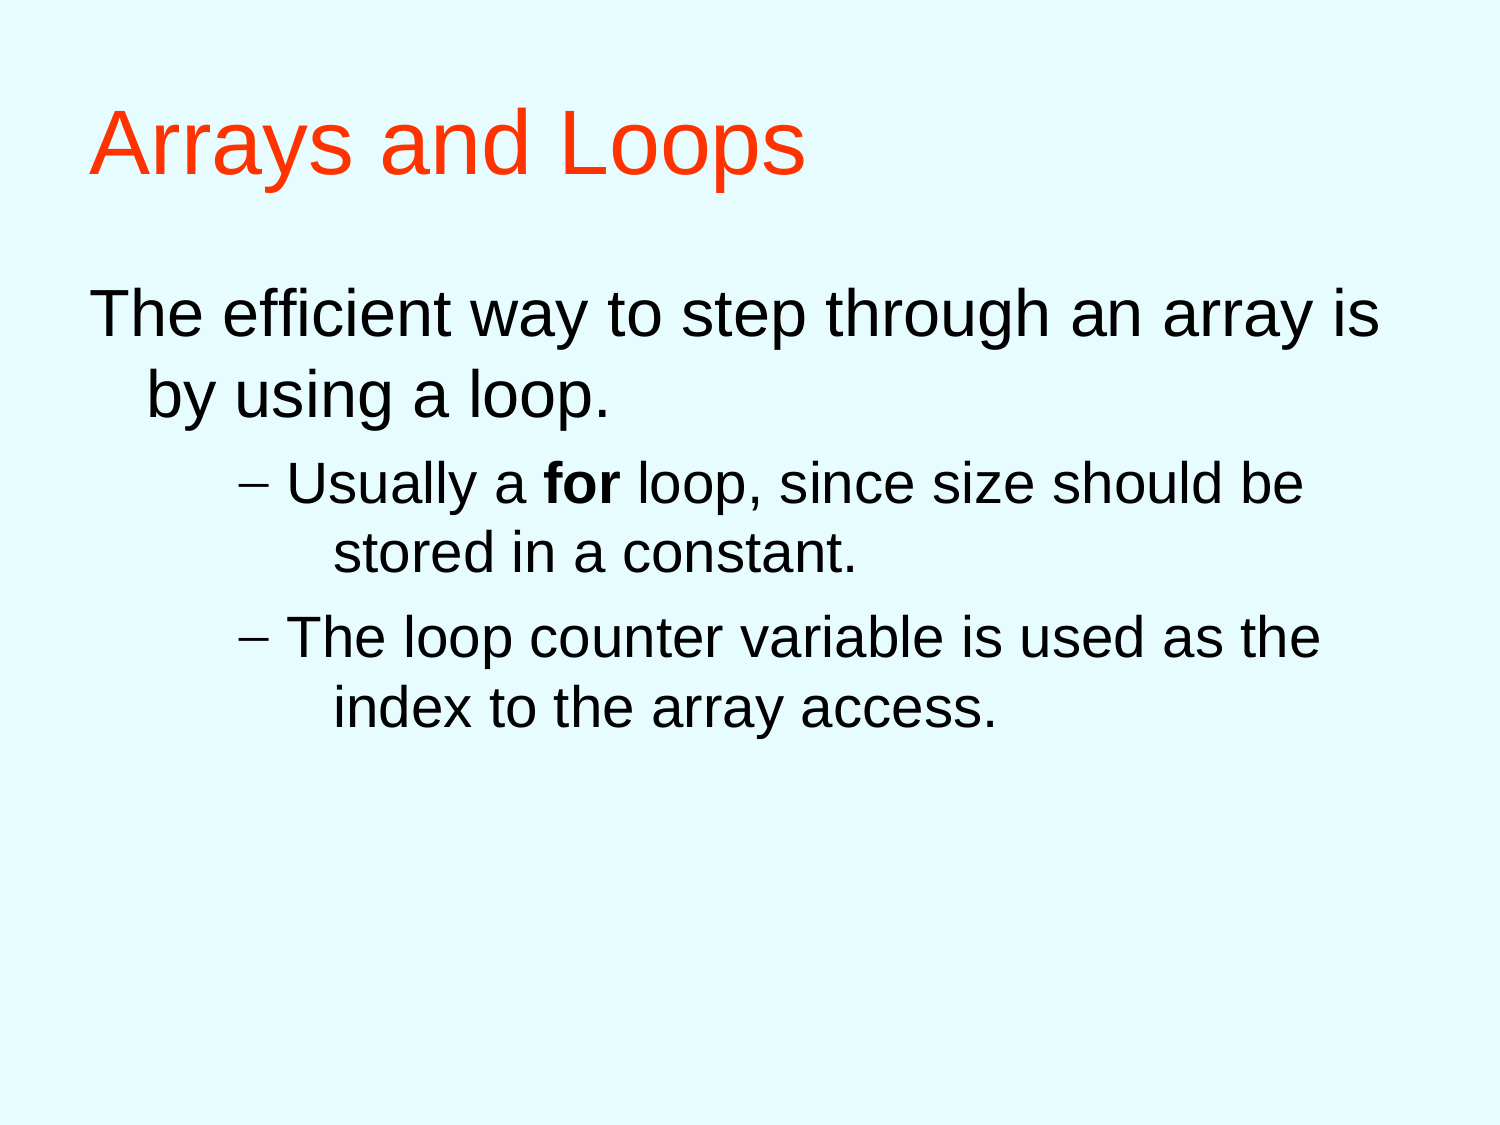

# Arrays and Loops
The efficient way to step through an array is by using a loop.
Usually a for loop, since size should be stored in a constant.
The loop counter variable is used as the index to the array access.